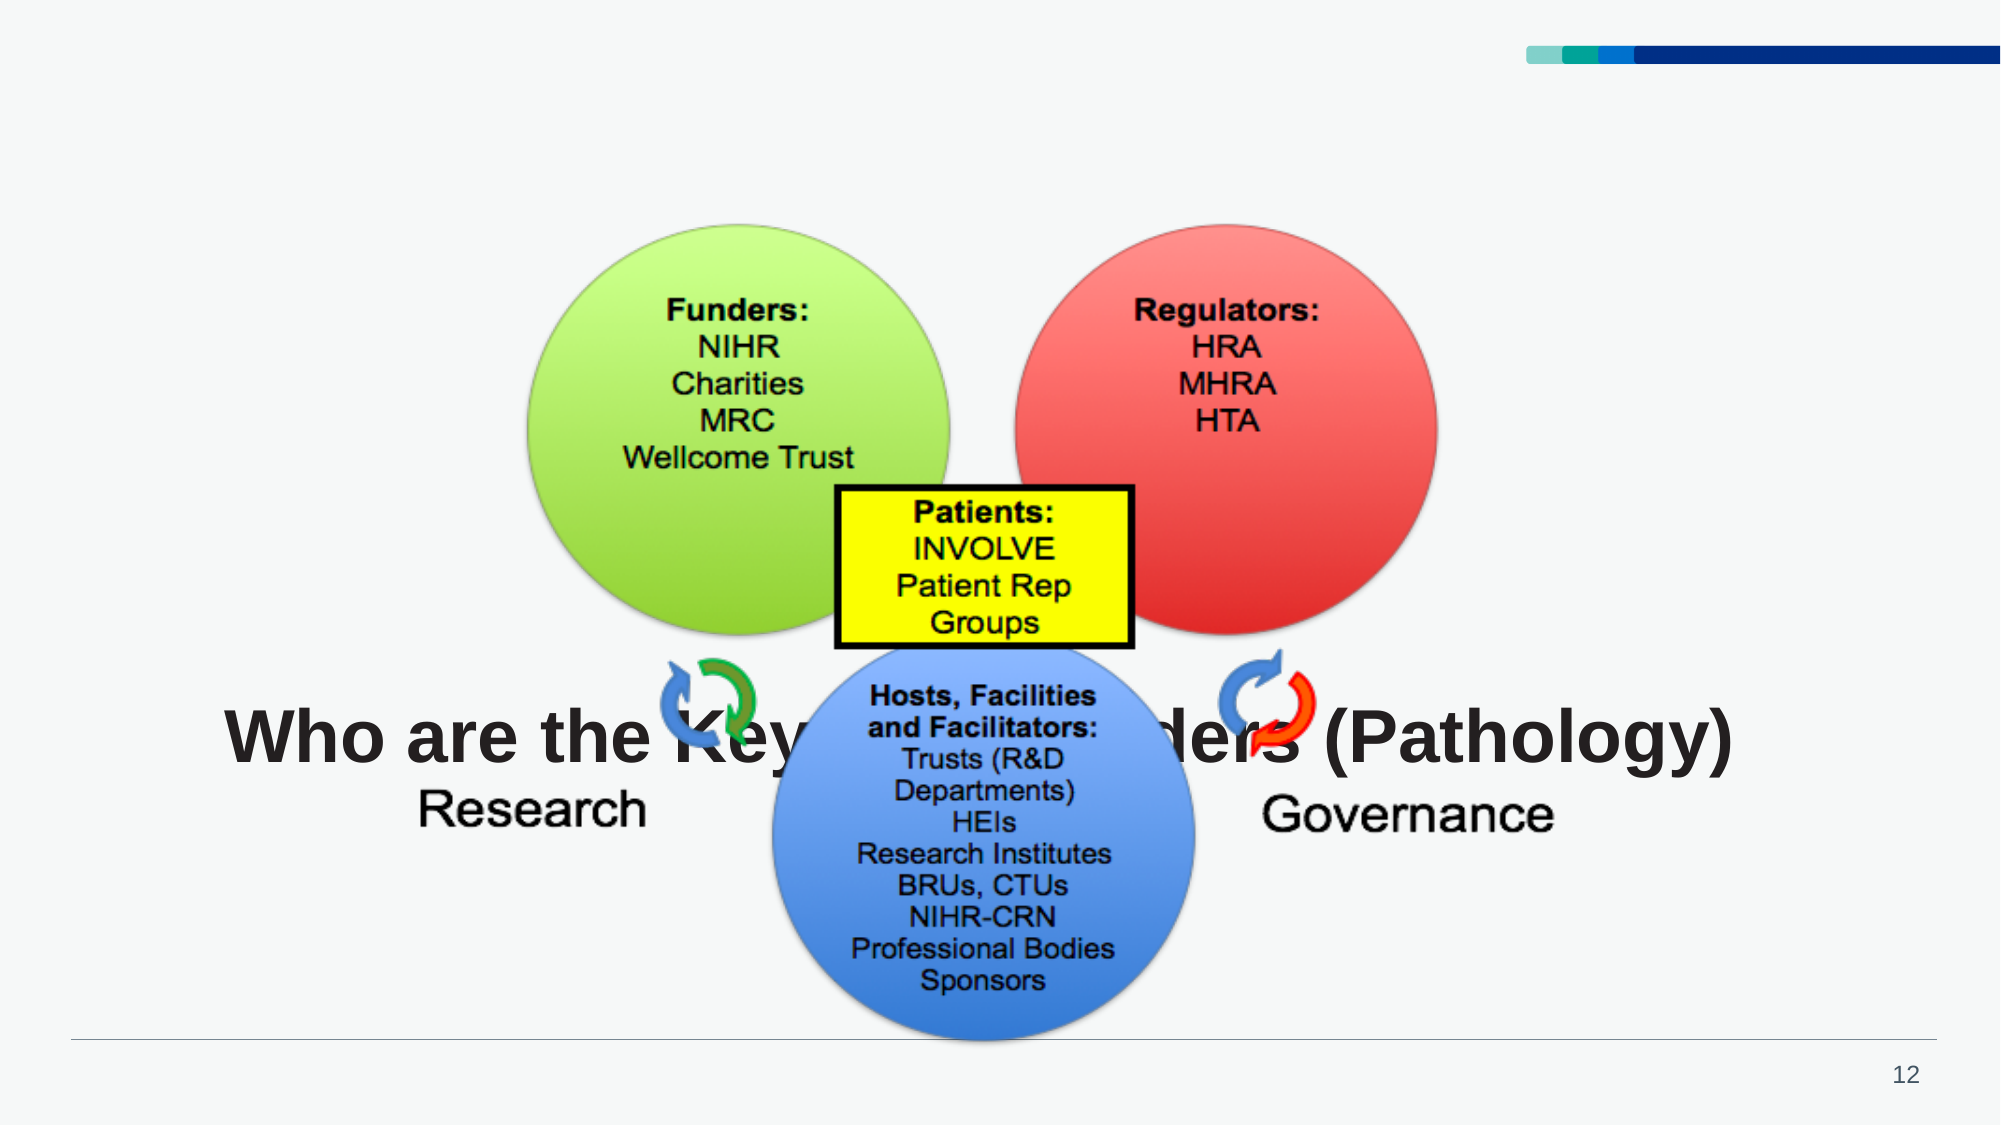

# Who are the Key Stakeholders (Pathology)